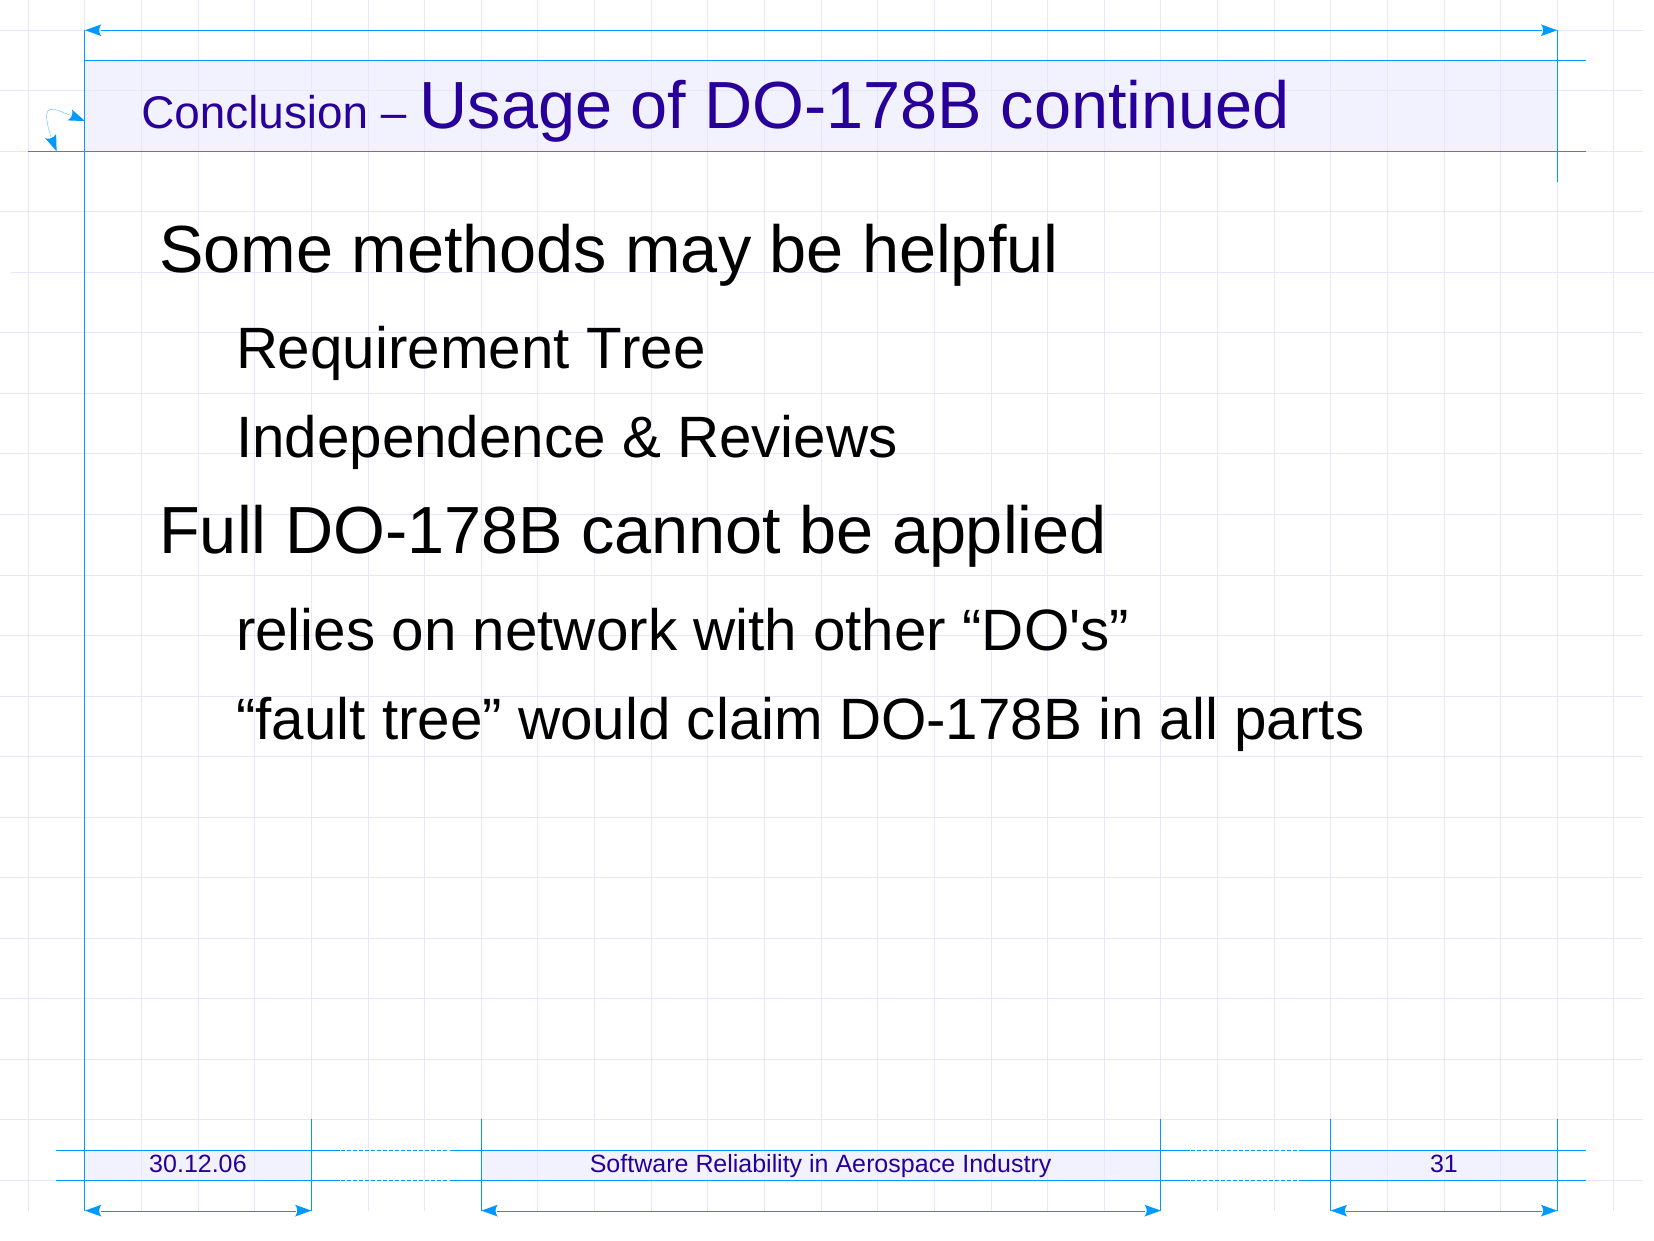

# Conclusion – Usage of DO-178B continued
Some methods may be helpful
Requirement Tree
Independence & Reviews
Full DO-178B cannot be applied
relies on network with other “DO's”
“fault tree” would claim DO-178B in all parts
30.12.06
Software Reliability in Aerospace Industry
31